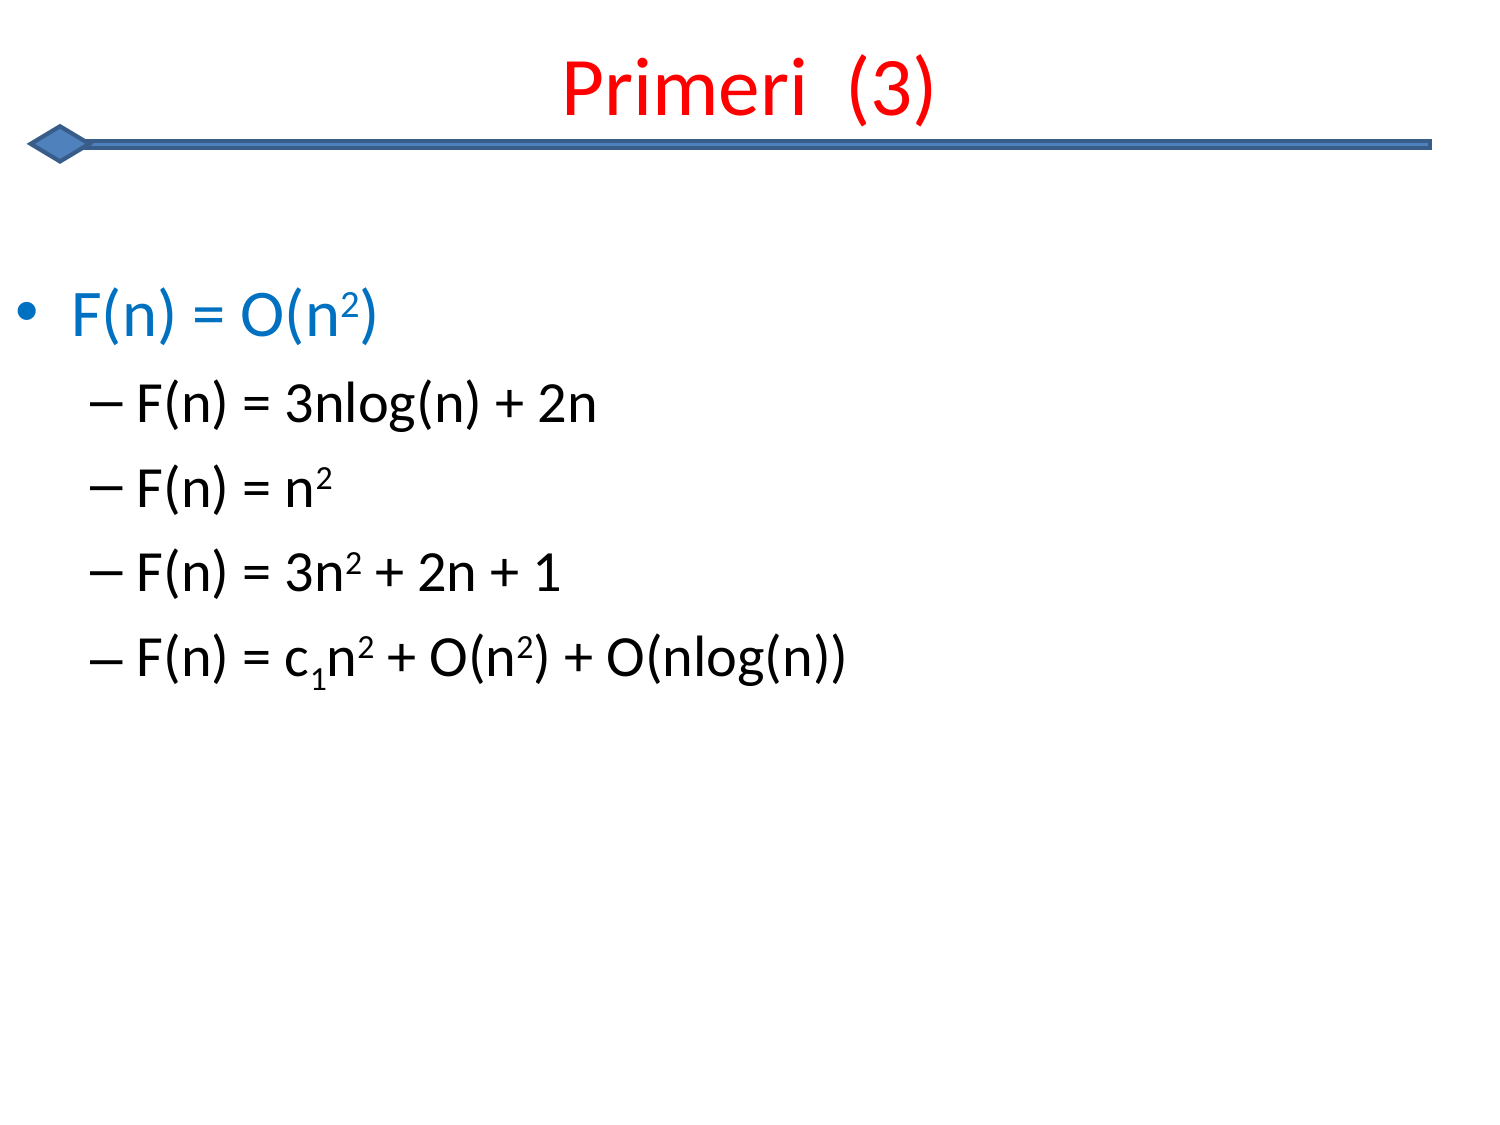

# Primeri (3)
F(n) = O(n2)
F(n) = 3nlog(n) + 2n
F(n) = n2
F(n) = 3n2 + 2n + 1
F(n) = c1n2 + O(n2) + O(nlog(n))